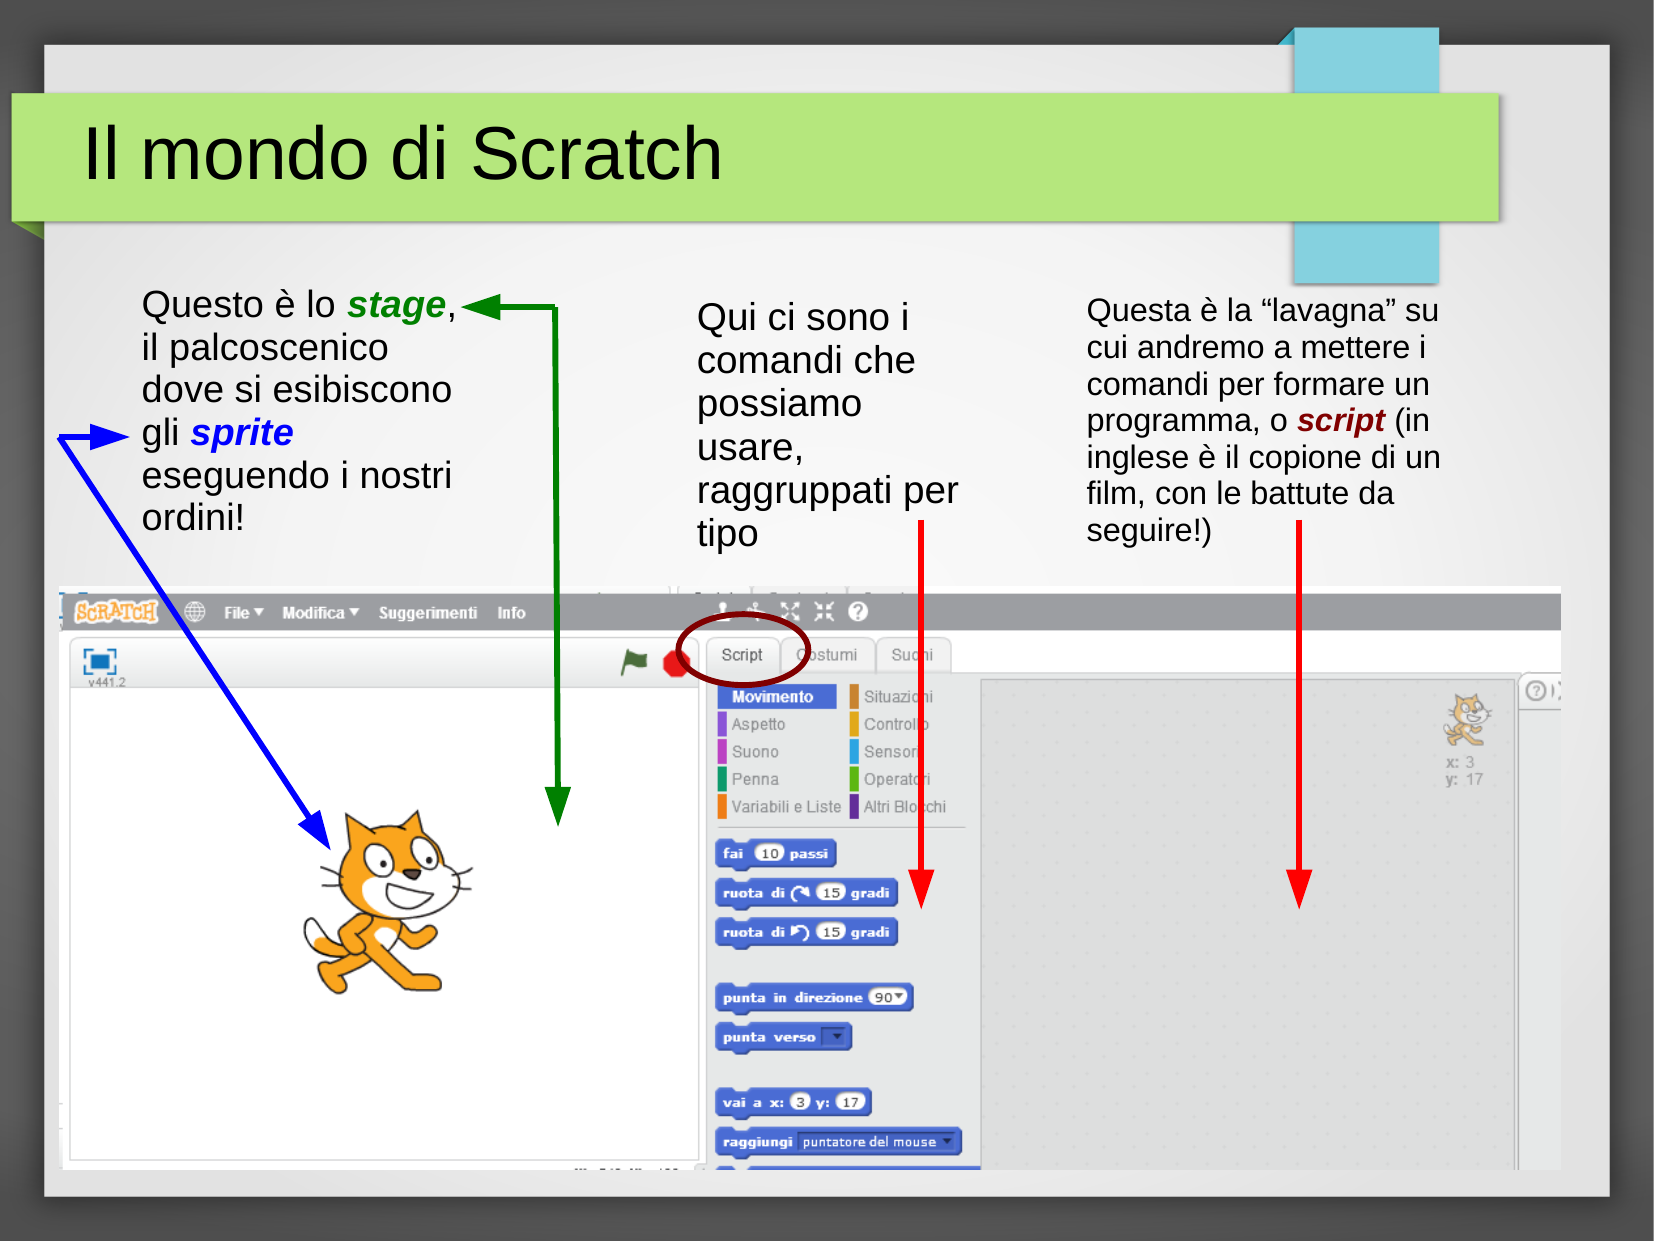

# Il mondo di Scratch
Questo è lo stage, il palcoscenico dove si esibiscono gli sprite eseguendo i nostri ordini!
Questa è la “lavagna” su cui andremo a mettere i comandi per formare un programma, o script (in inglese è il copione di un film, con le battute da seguire!)
Qui ci sono i comandi che possiamo usare, raggruppati per tipo